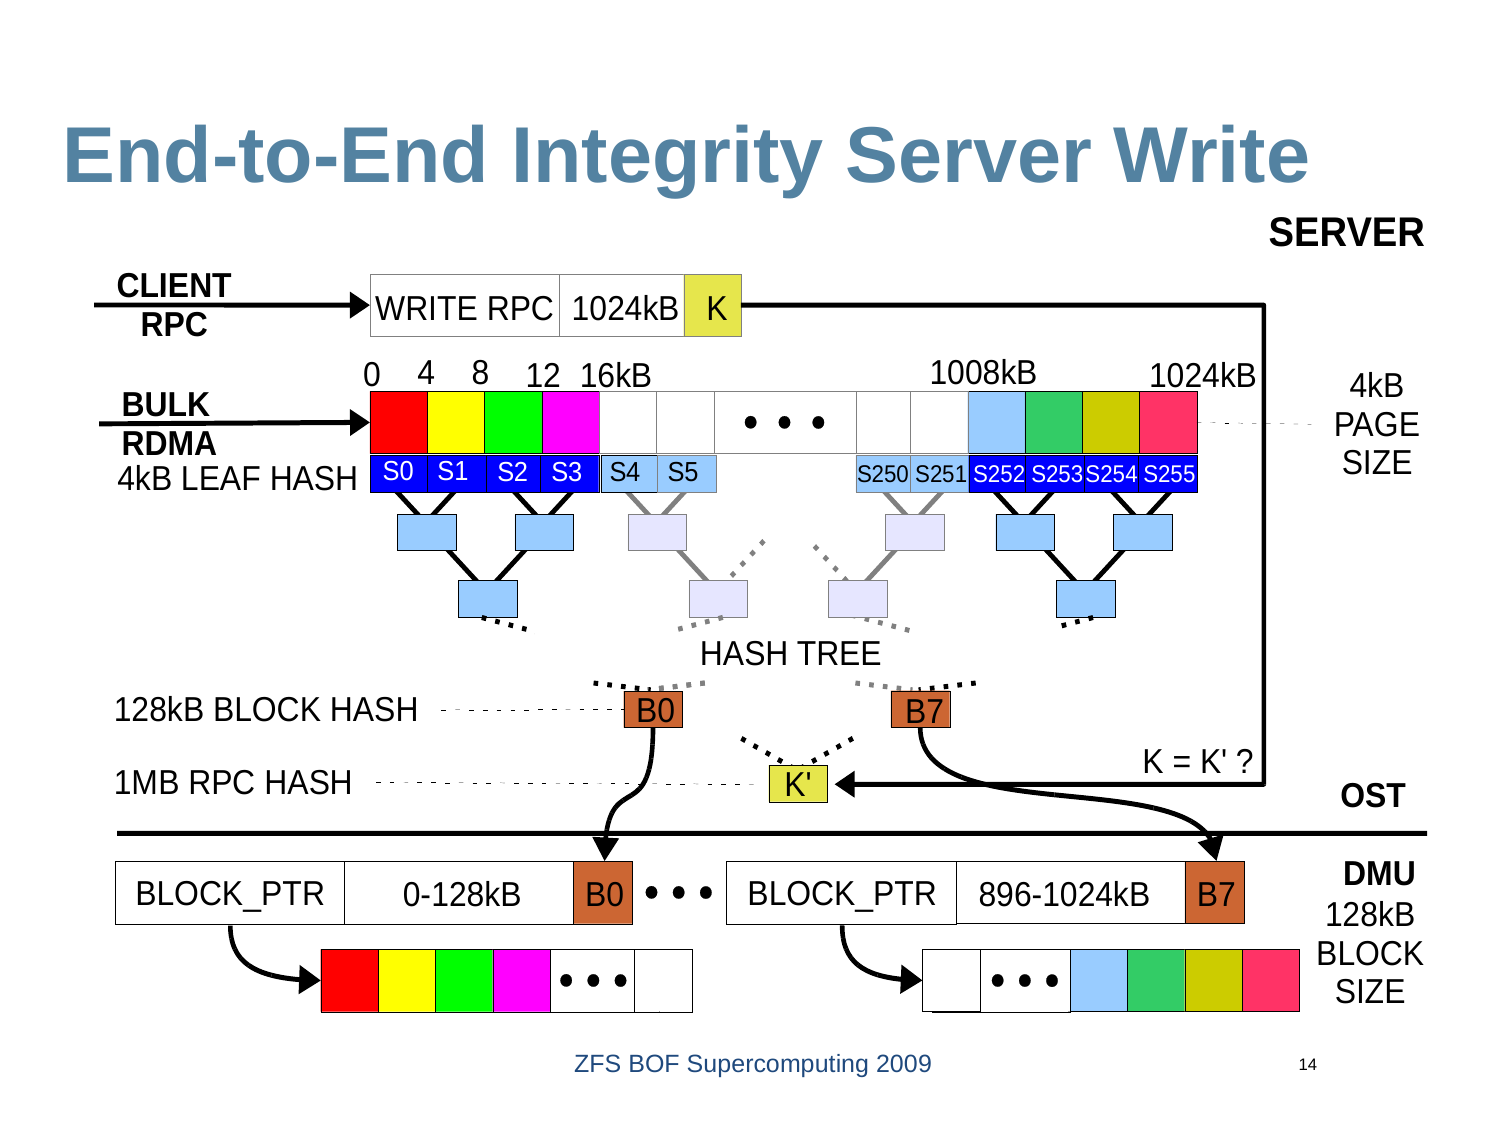

# End-to-End Integrity Server Write
ZFS BOF Supercomputing 2009